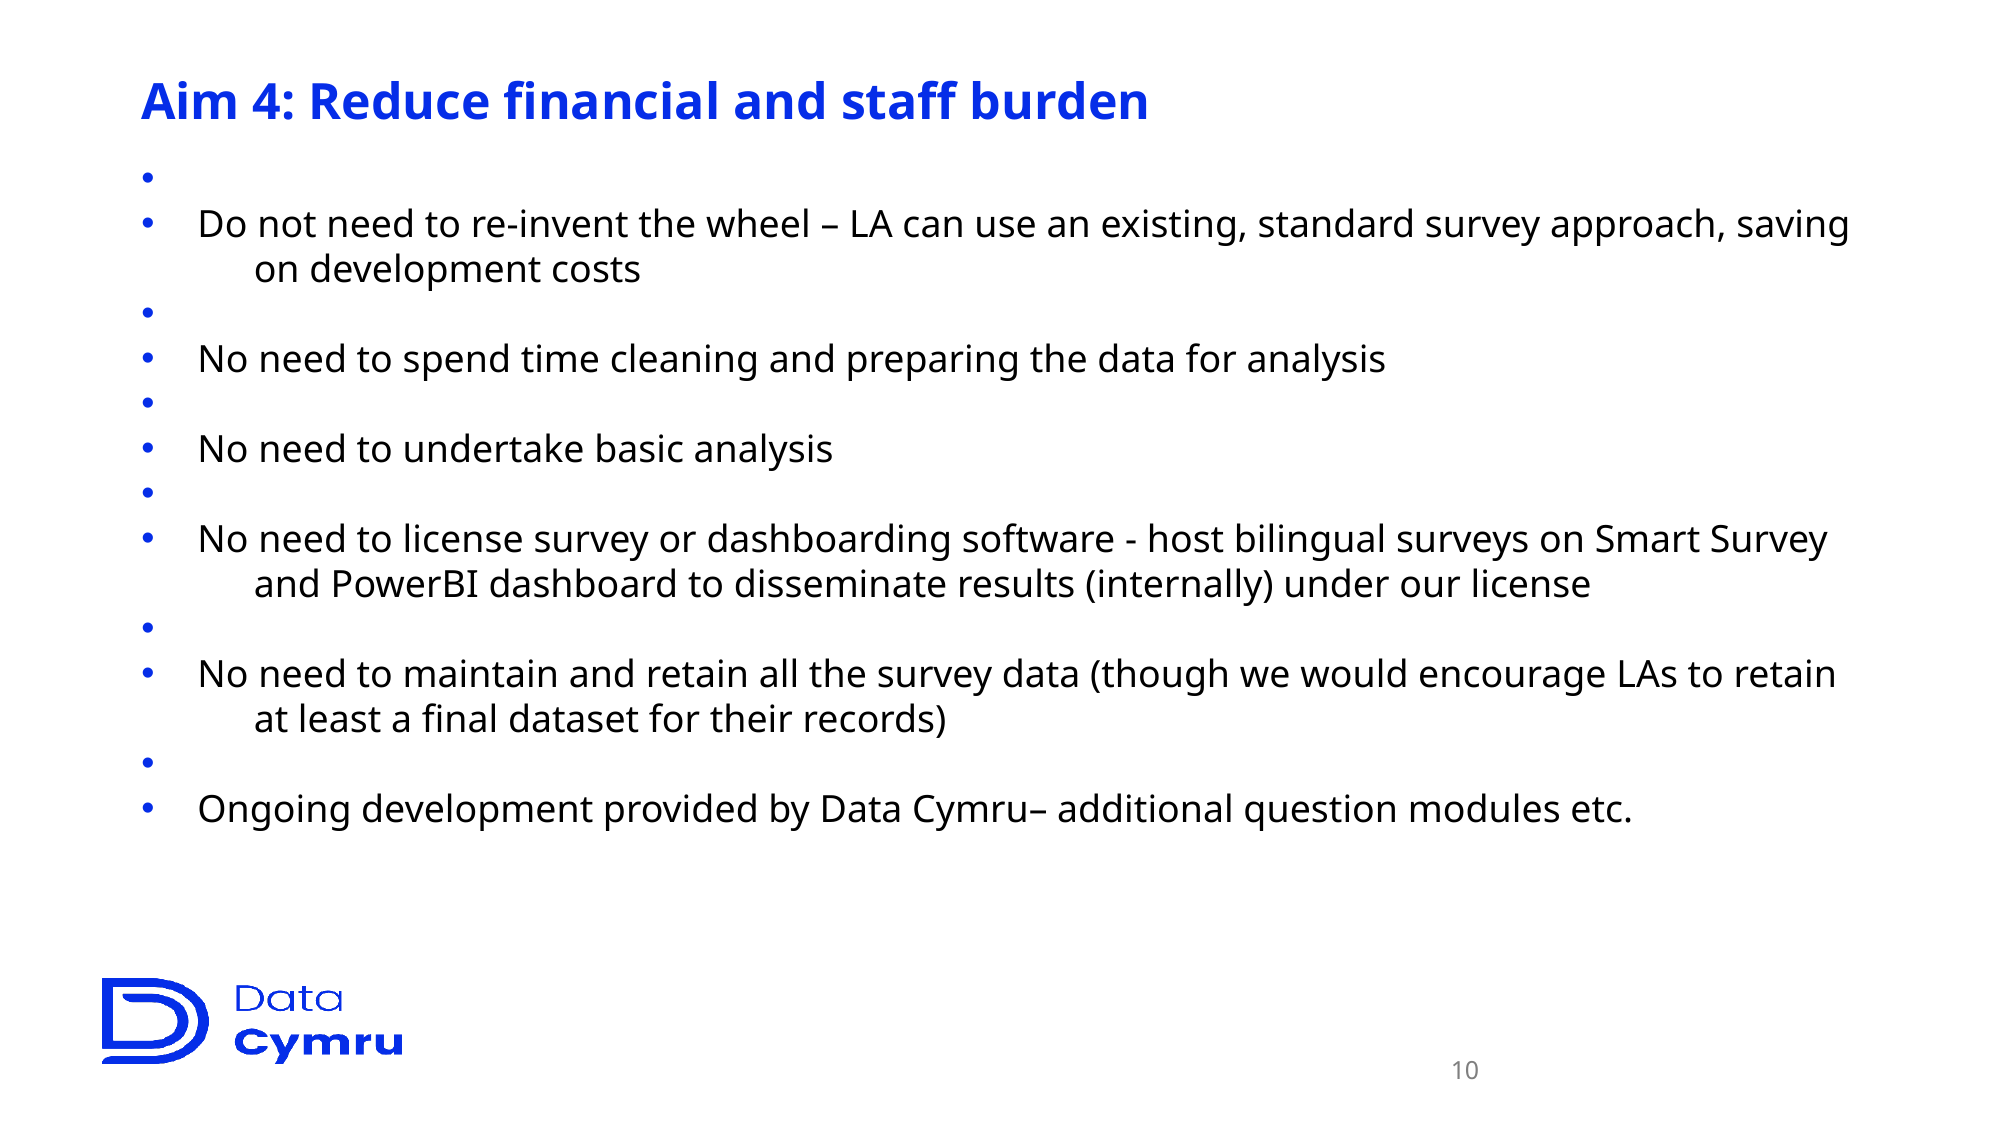

# Aim 4: Reduce financial and staff burden
Do not need to re-invent the wheel – LA can use an existing, standard survey approach, saving on development costs
No need to spend time cleaning and preparing the data for analysis
No need to undertake basic analysis
No need to license survey or dashboarding software - host bilingual surveys on Smart Survey and PowerBI dashboard to disseminate results (internally) under our license
No need to maintain and retain all the survey data (though we would encourage LAs to retain at least a final dataset for their records)
Ongoing development provided by Data Cymru– additional question modules etc.